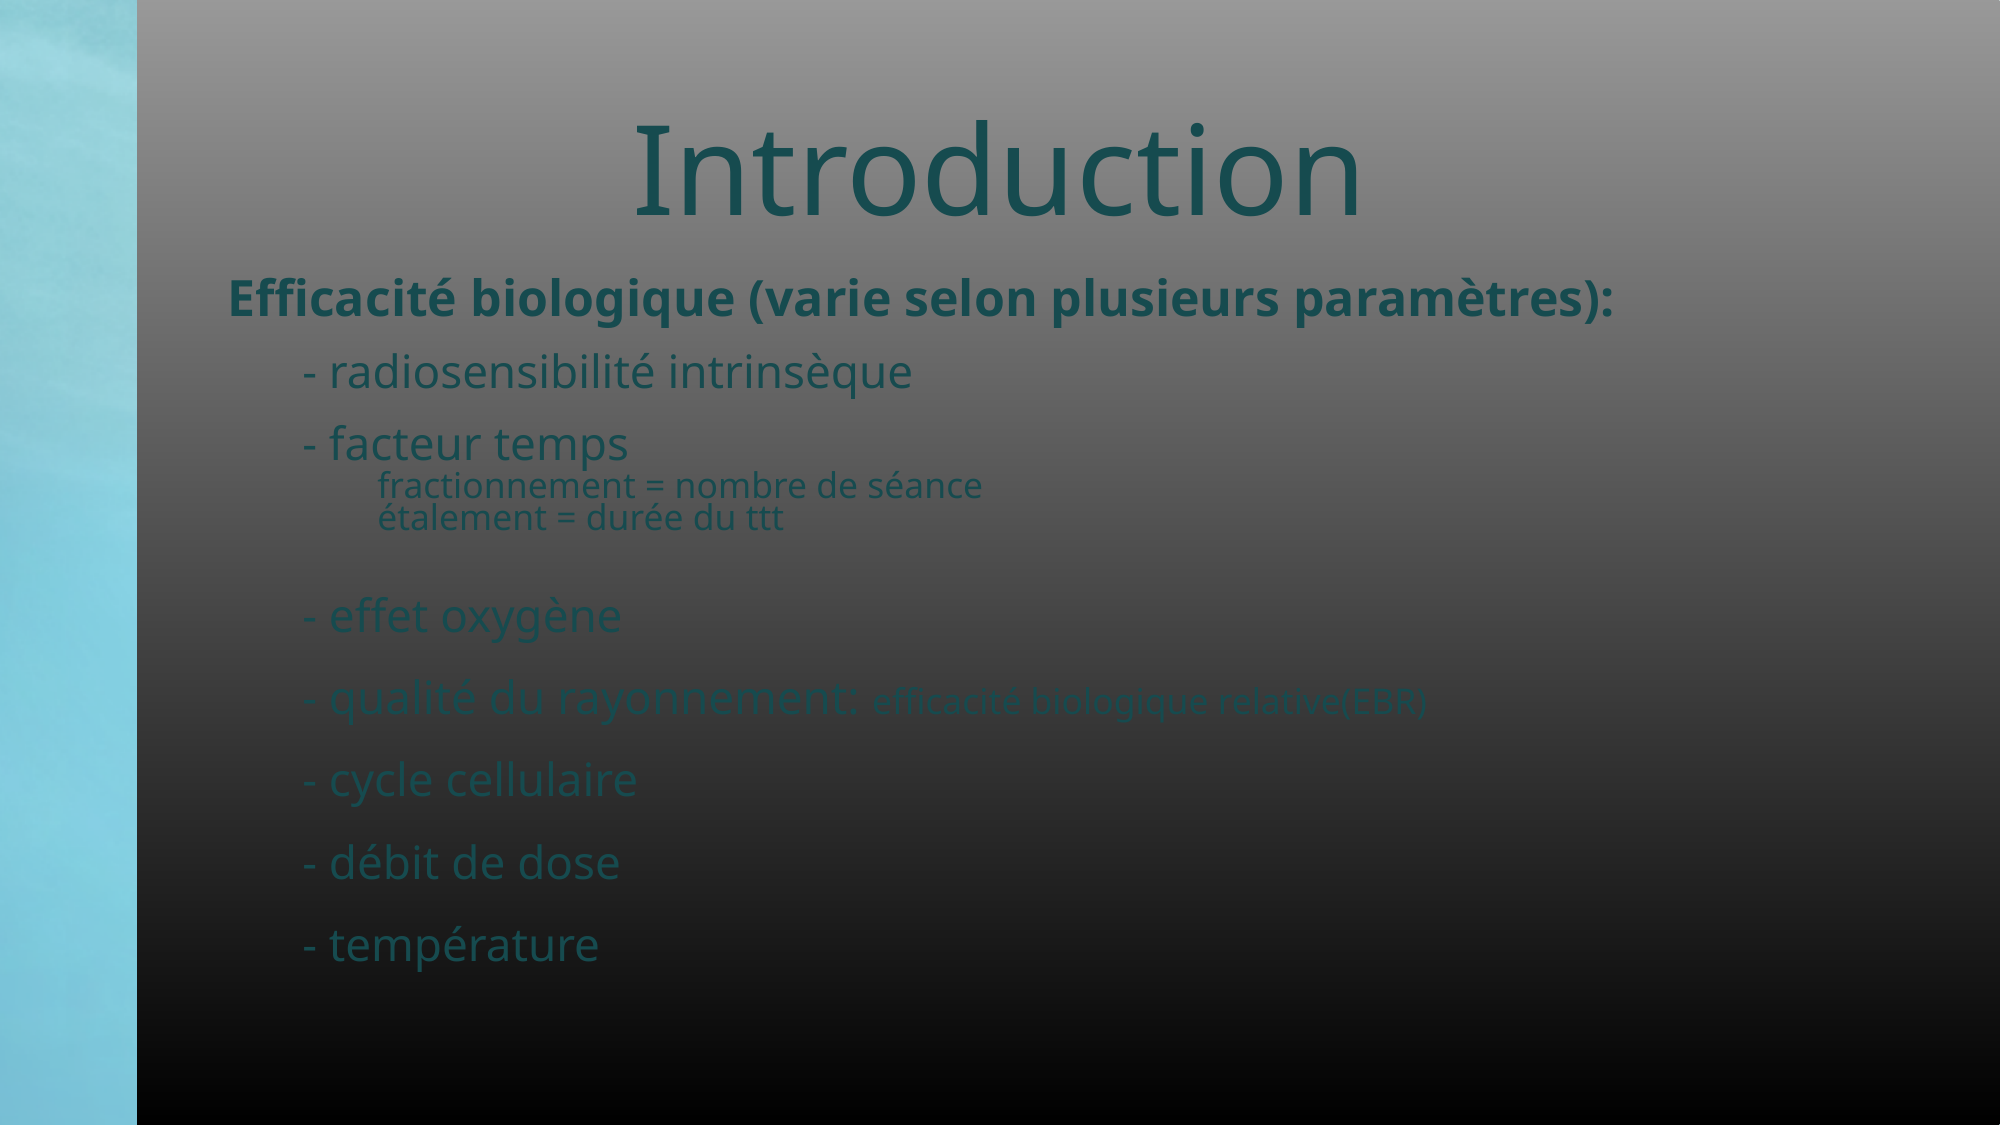

# Introduction
Efficacité biologique (varie selon plusieurs paramètres):
	- radiosensibilité intrinsèque
	- facteur temps
		fractionnement = nombre de séance
		étalement = durée du ttt
 	- effet oxygène
	- qualité du rayonnement: efficacité biologique relative(EBR)
	- cycle cellulaire
	- débit de dose
	- température